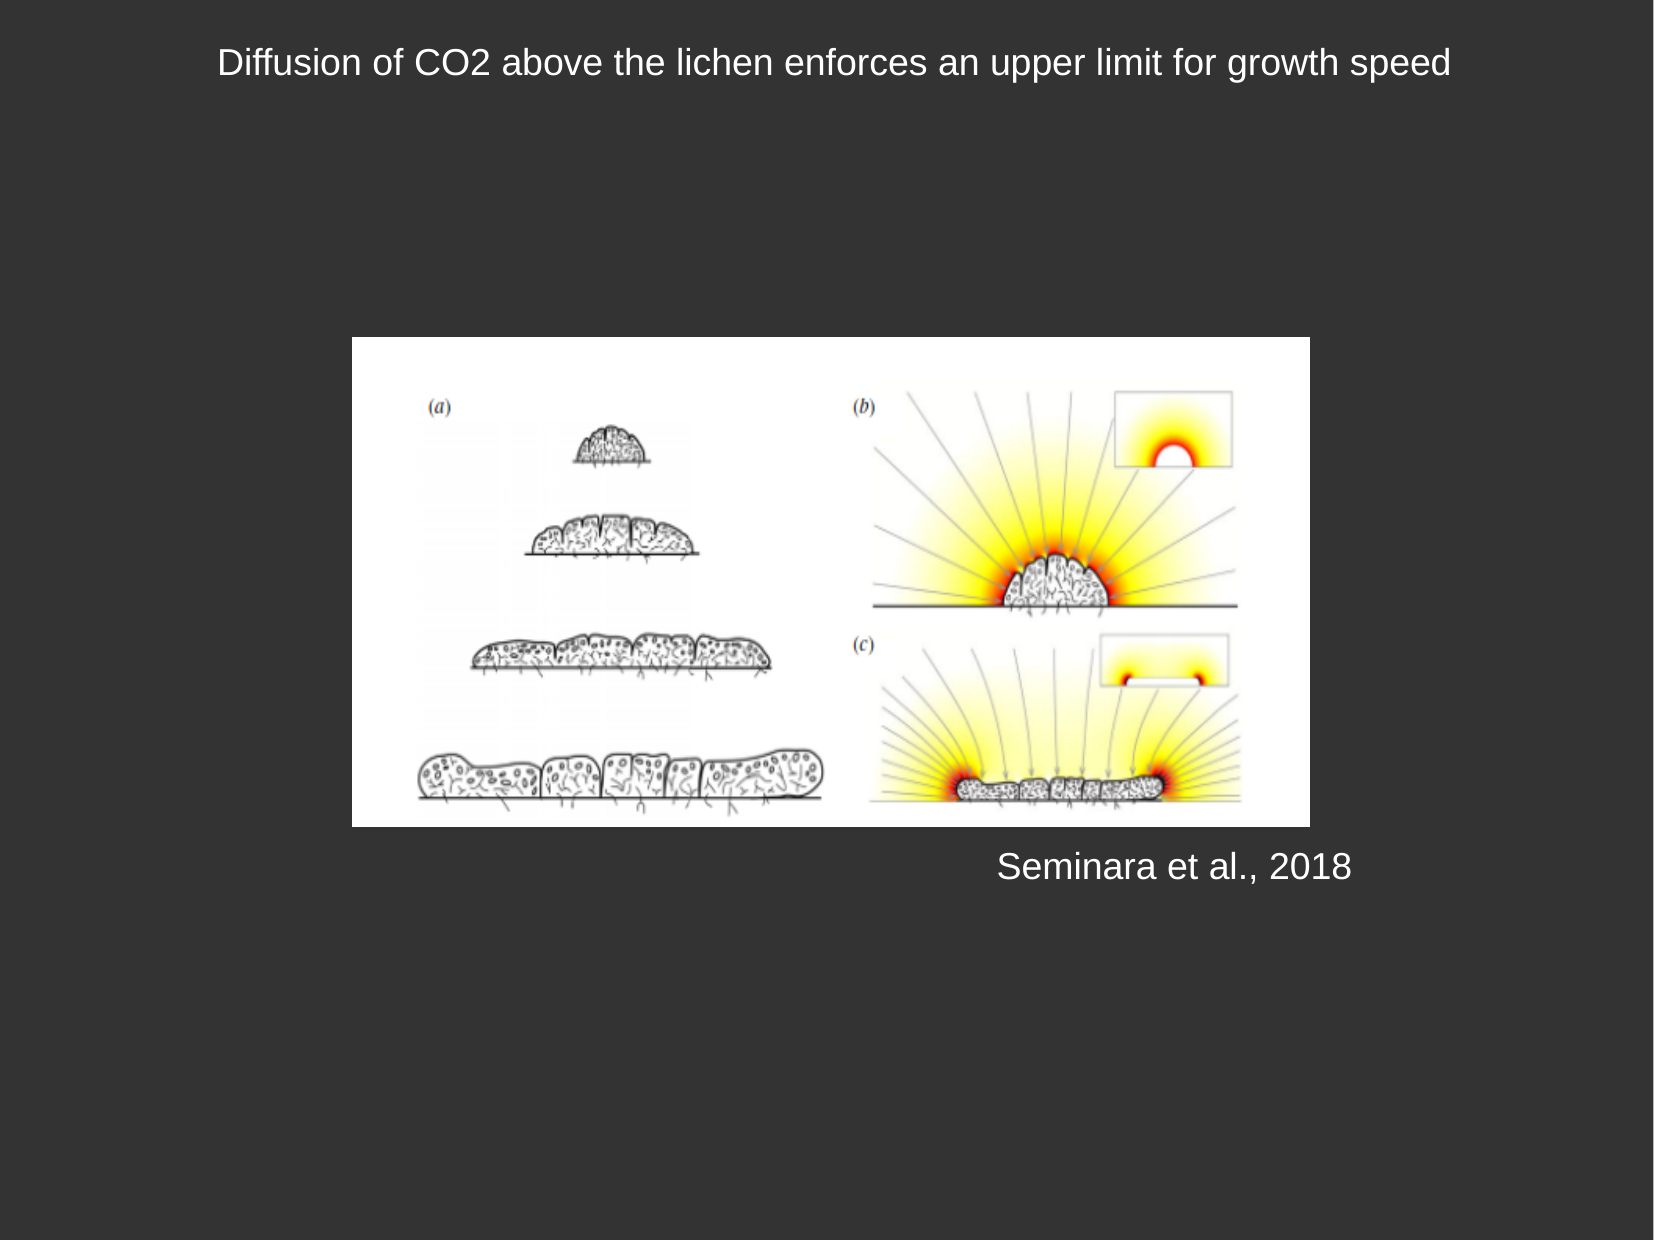

Diffusion of CO2 above the lichen enforces an upper limit for growth speed
Seminara et al., 2018